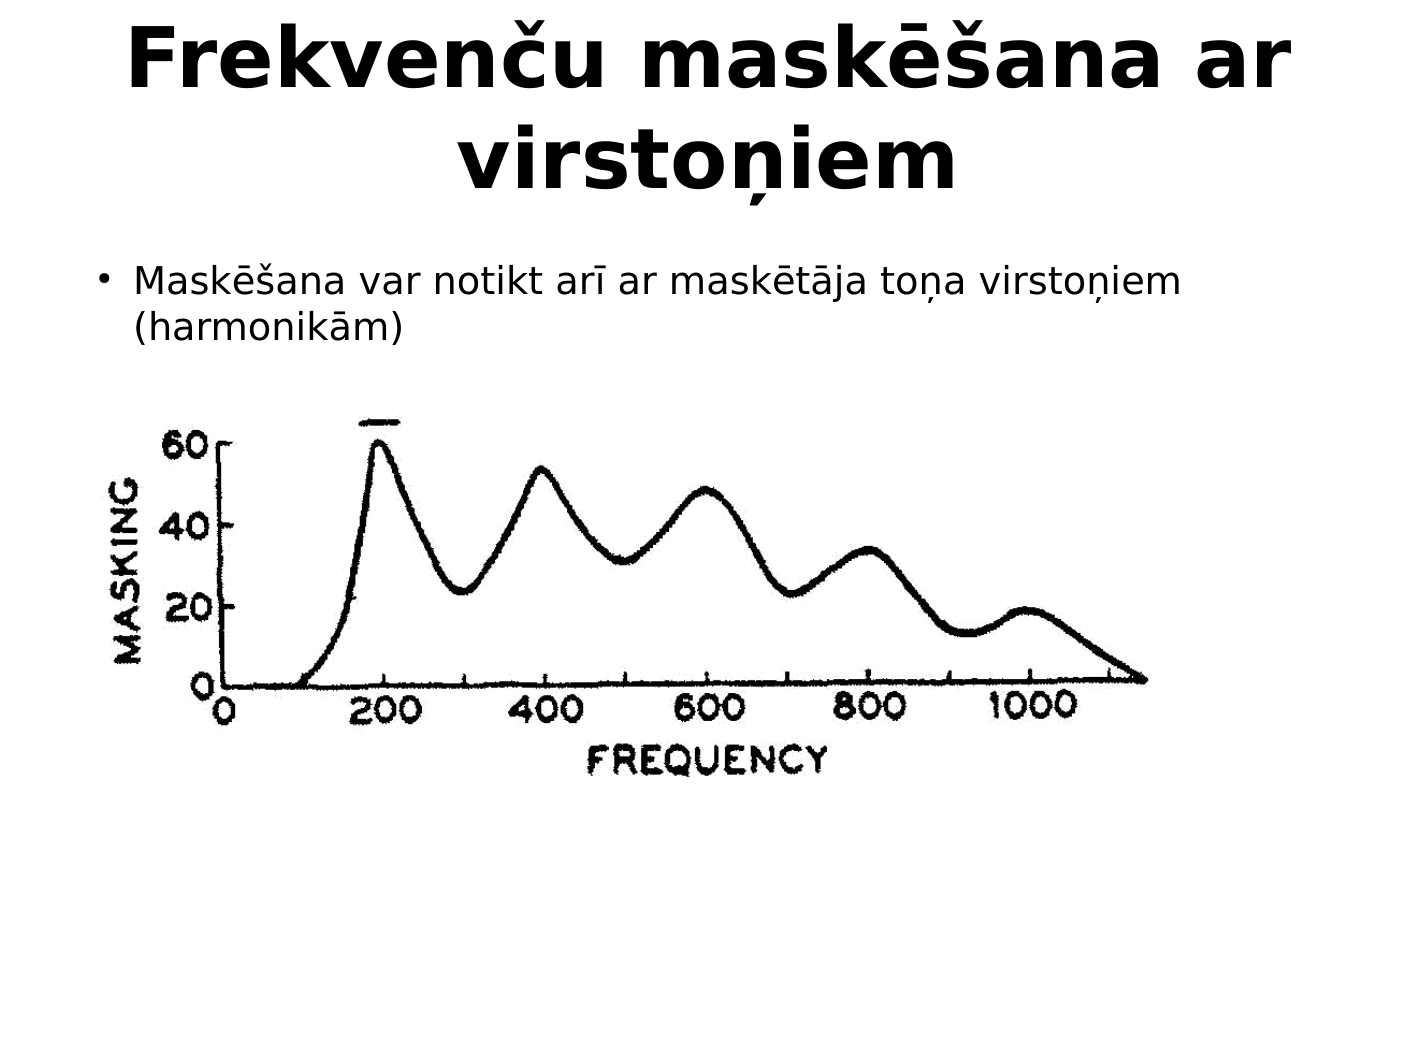

# Frekvenču maskēšana ar virstoņiem
Maskēšana var notikt arī ar maskētāja toņa virstoņiem (harmonikām)